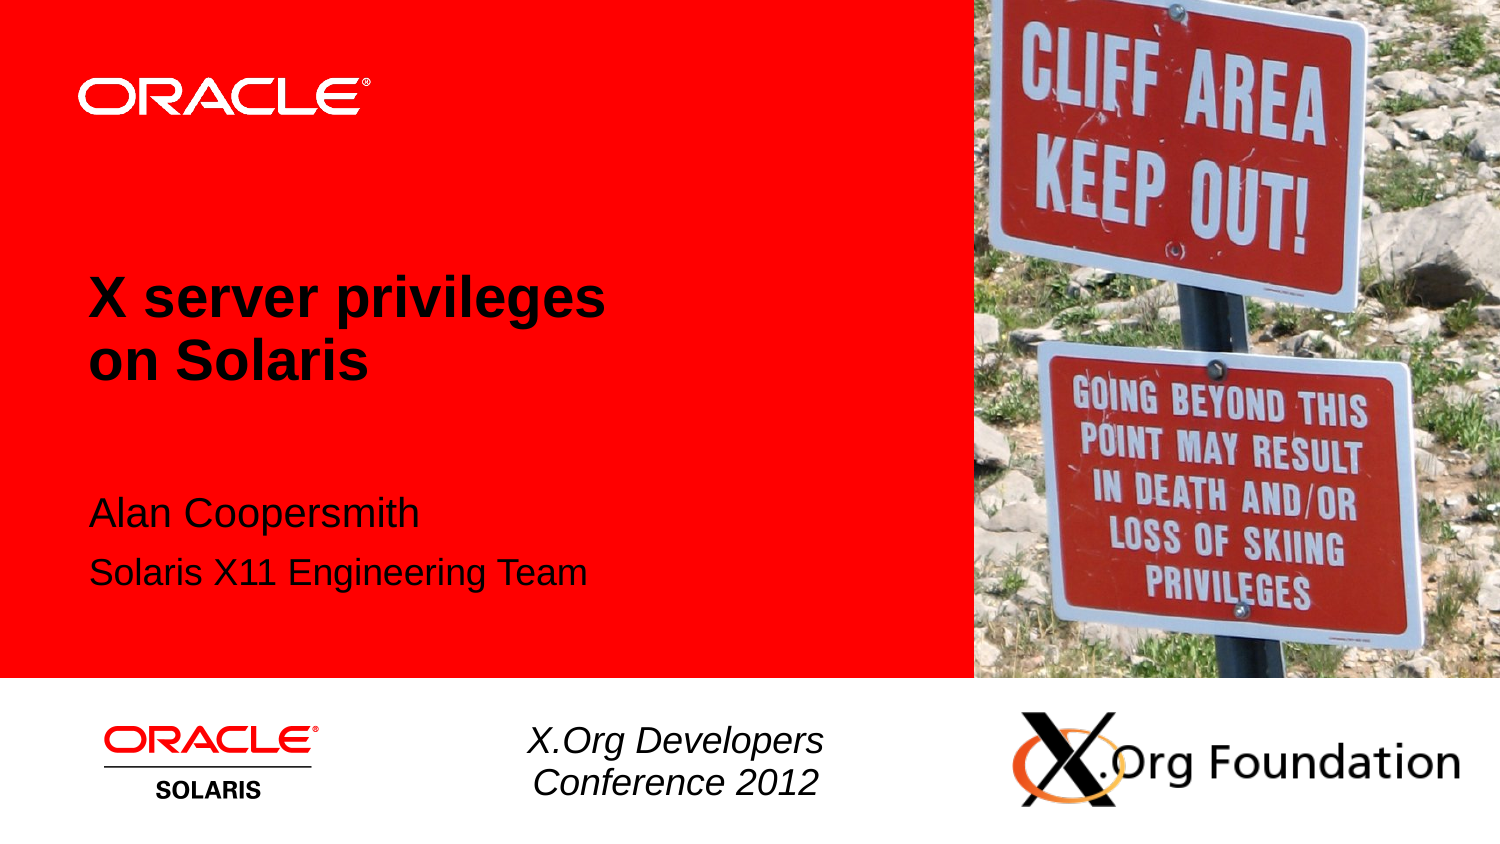

# X server privileges on Solaris
Alan Coopersmith
Solaris X11 Engineering Team
X.Org Developers
Conference 2012